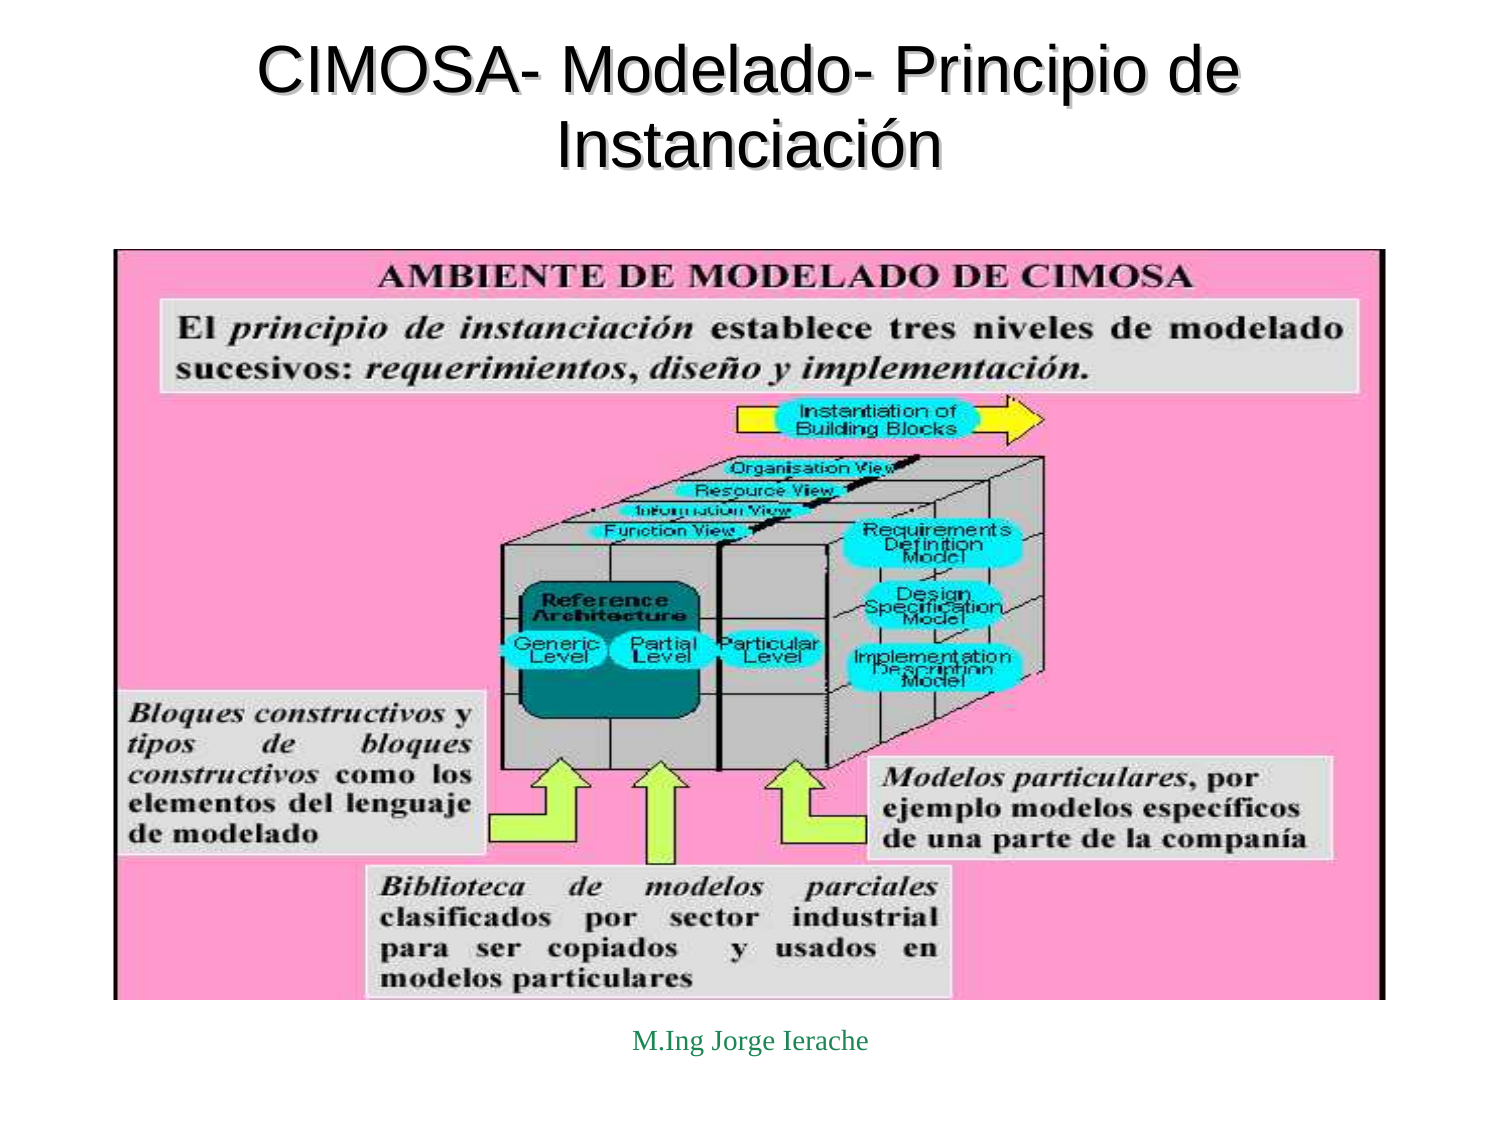

# CIMOSA- Modelado- Principio de Instanciación
M.Ing Jorge Ierache